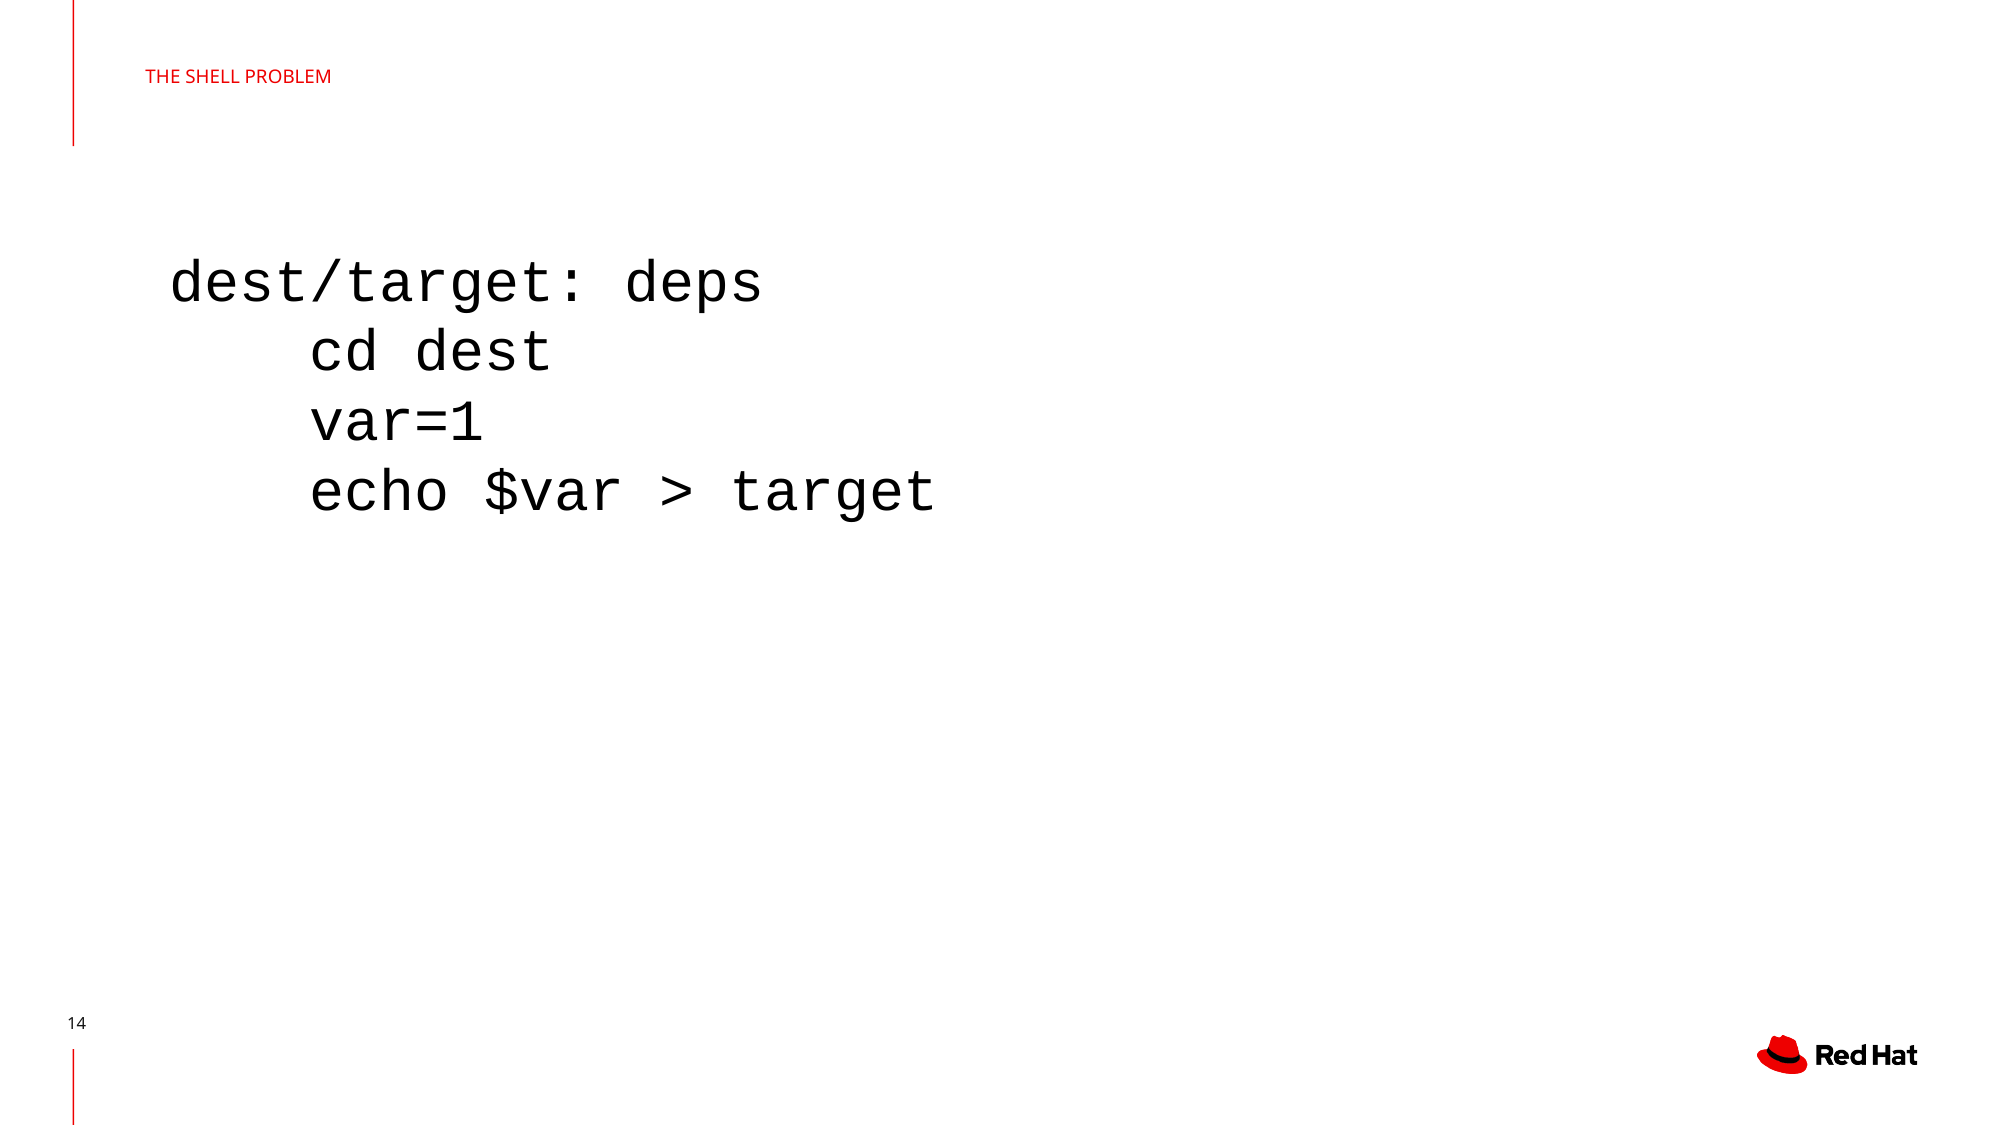

THE SHELL PROBLEM
dest/target: deps
 cd dest
 var=1
 echo $var > target
14